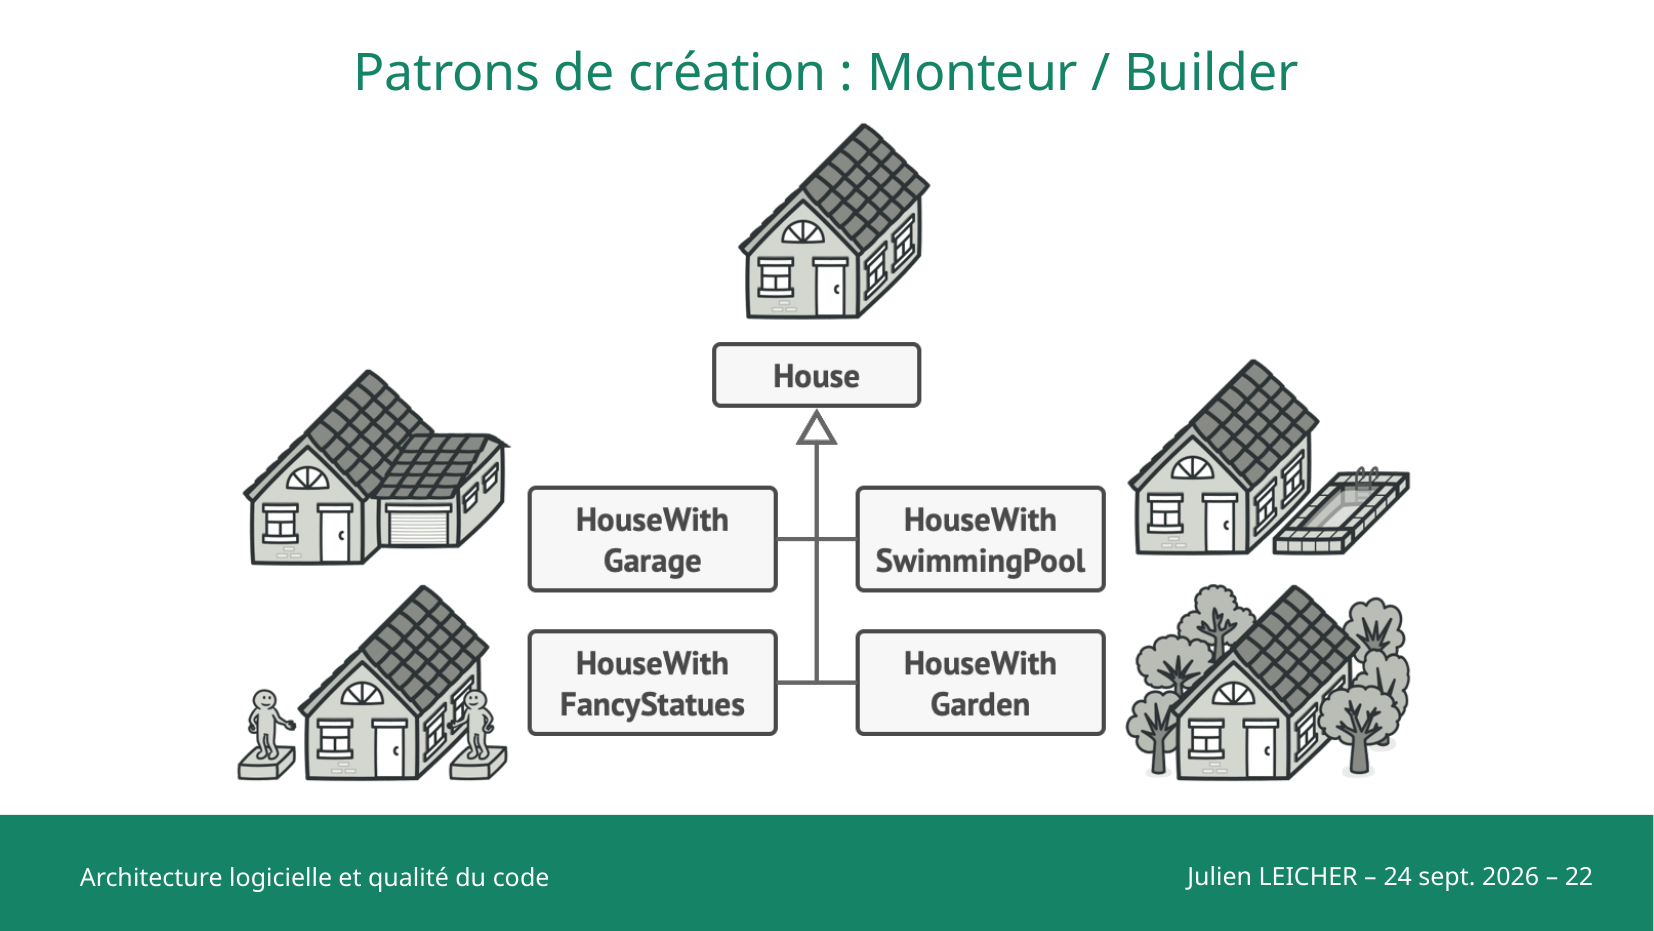

Patrons de création : Monteur / Builder
Julien LEICHER – –
Architecture logicielle et qualité du code